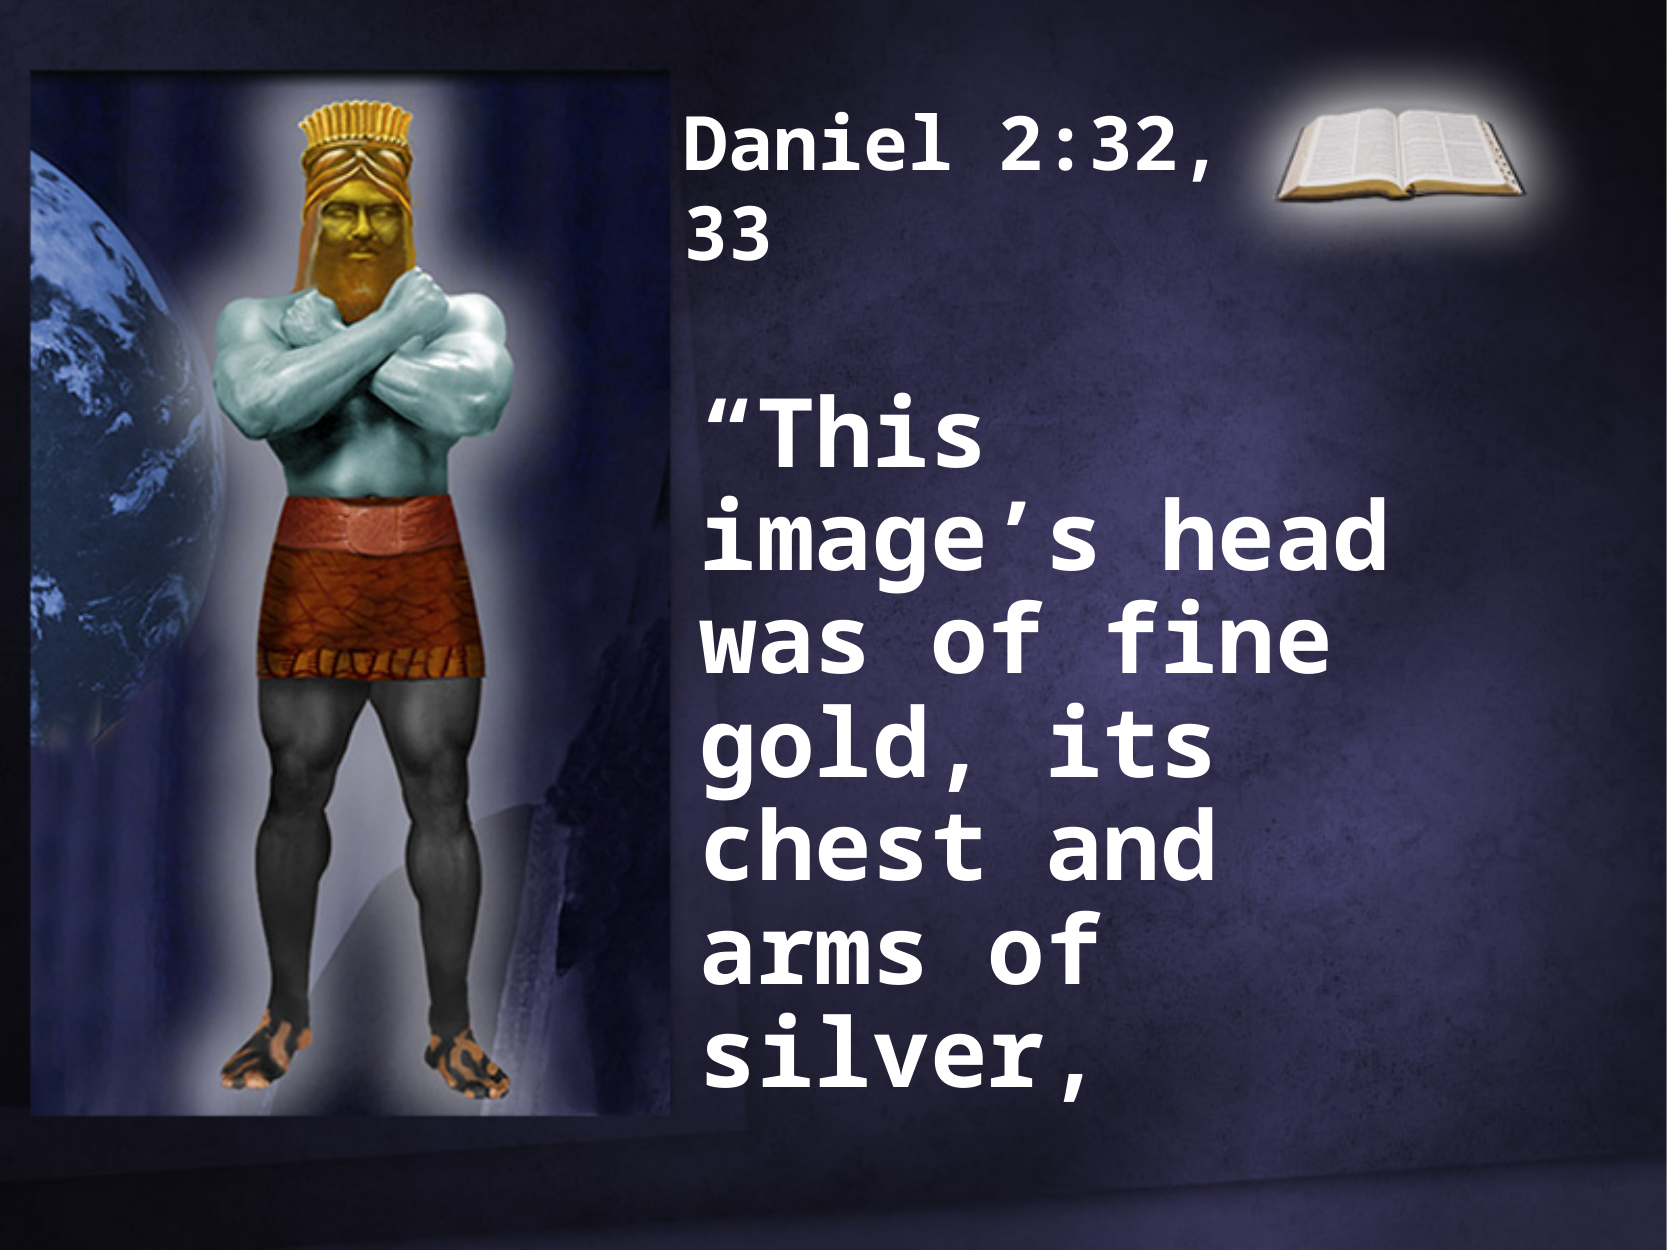

Daniel 2:32, 33
“This image’s head was of fine gold, its chest and arms of silver,